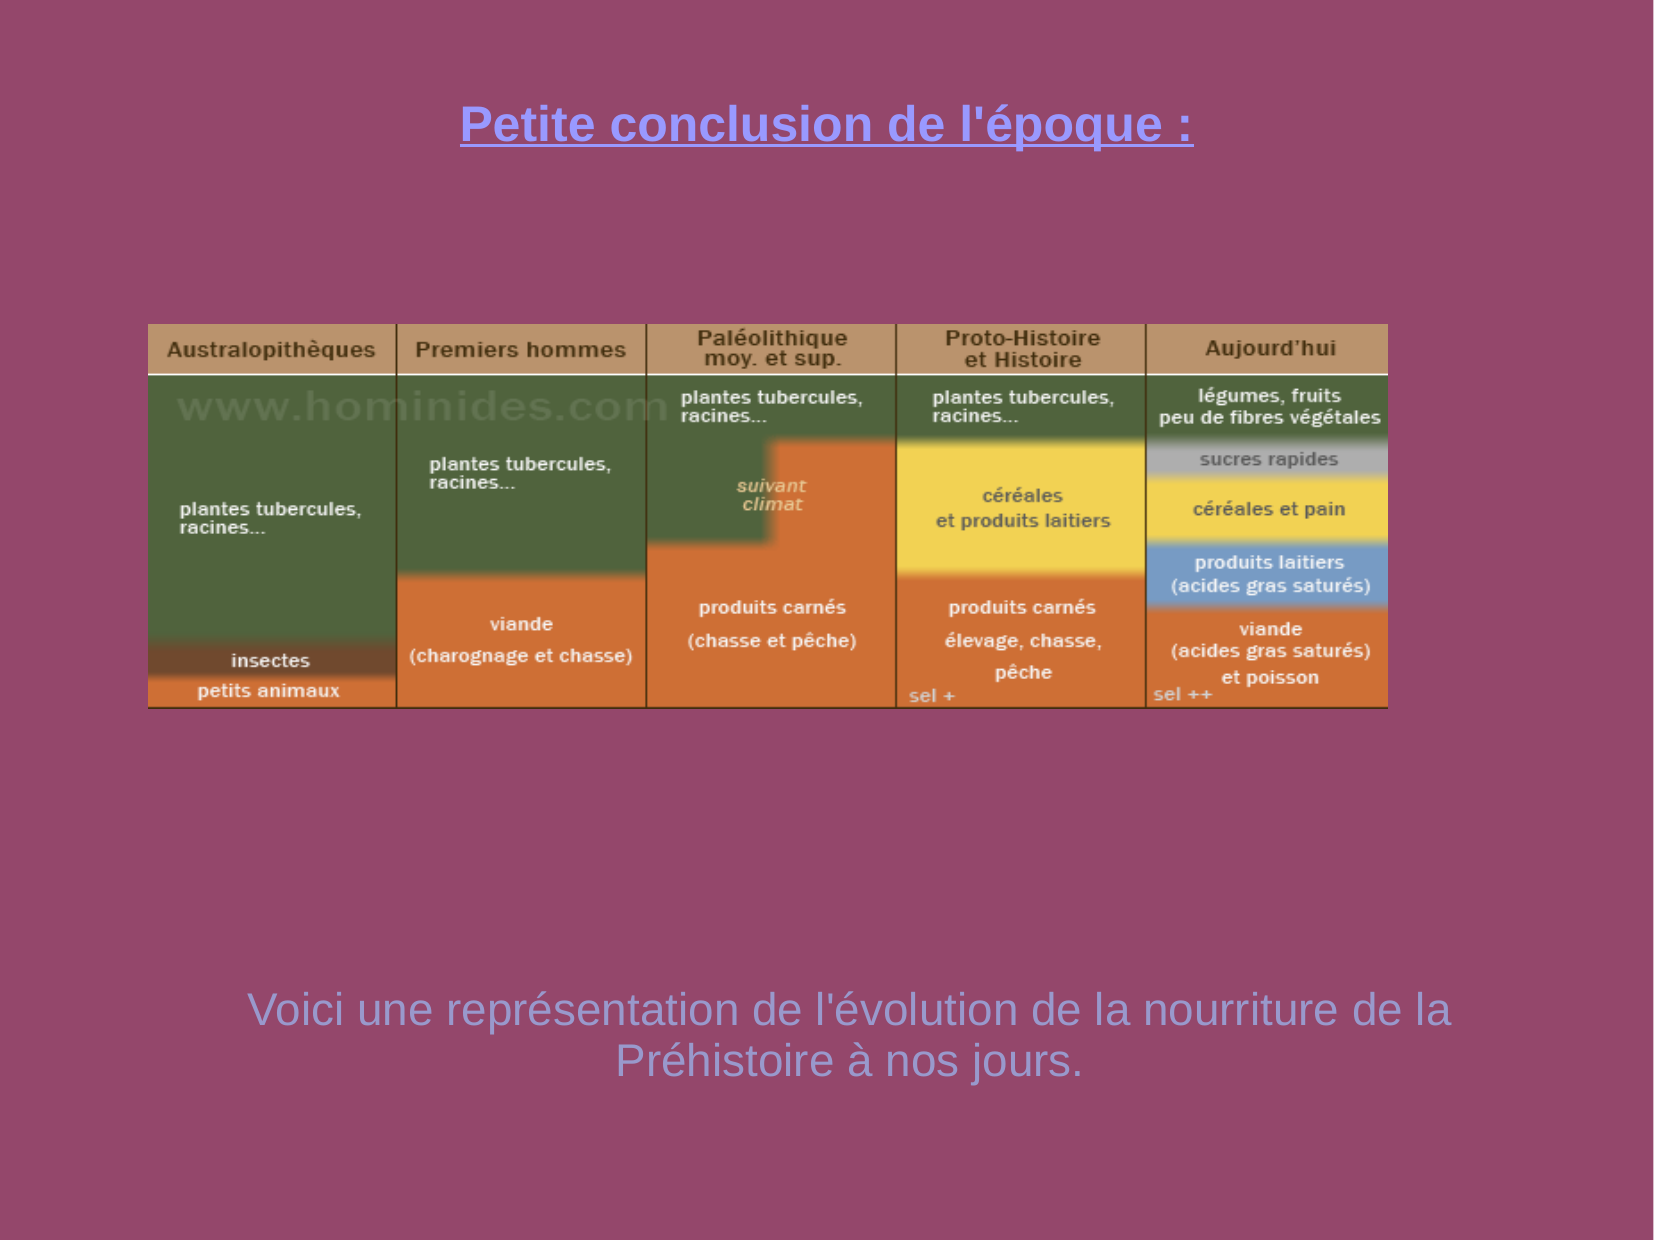

Petite conclusion de l'époque :
Voici une représentation de l'évolution de la nourriture de la Préhistoire à nos jours.